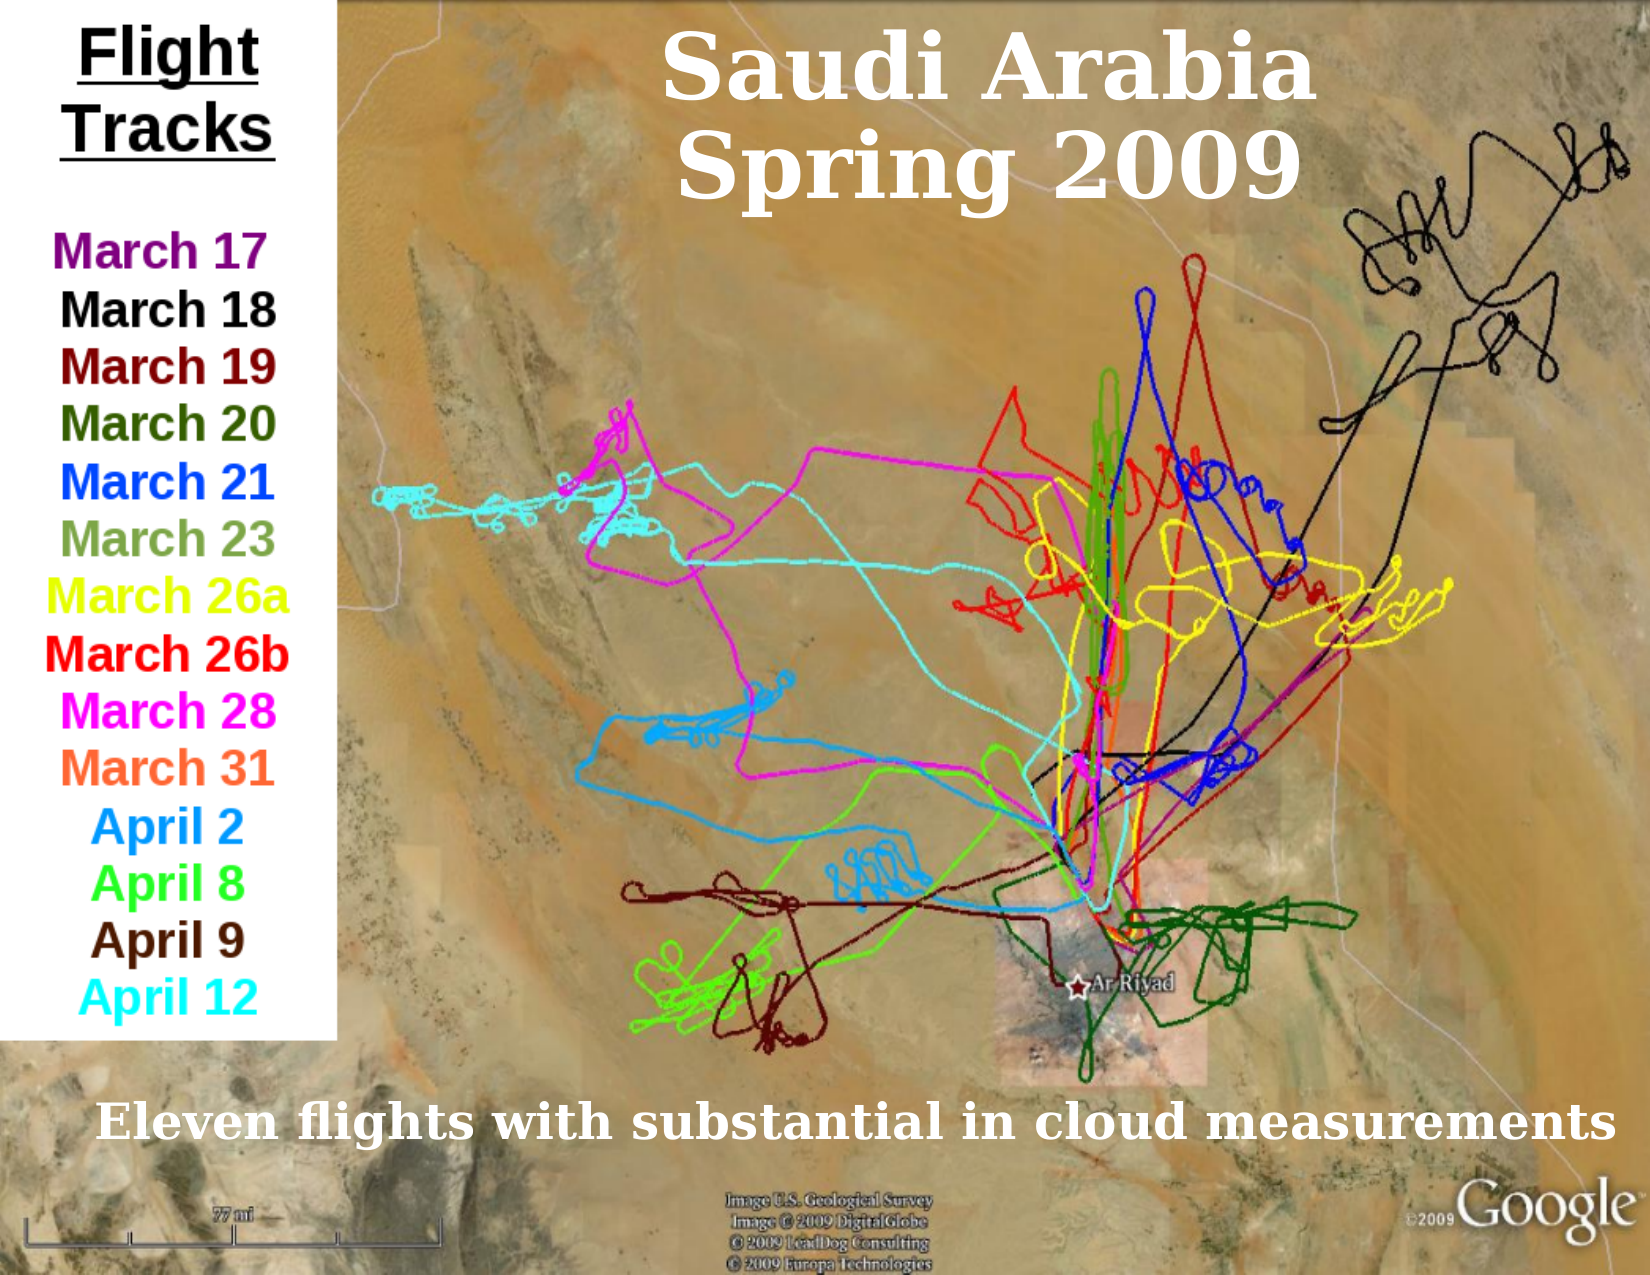

Saudi Arabia
Spring 2009
Eleven flights with substantial in cloud measurements